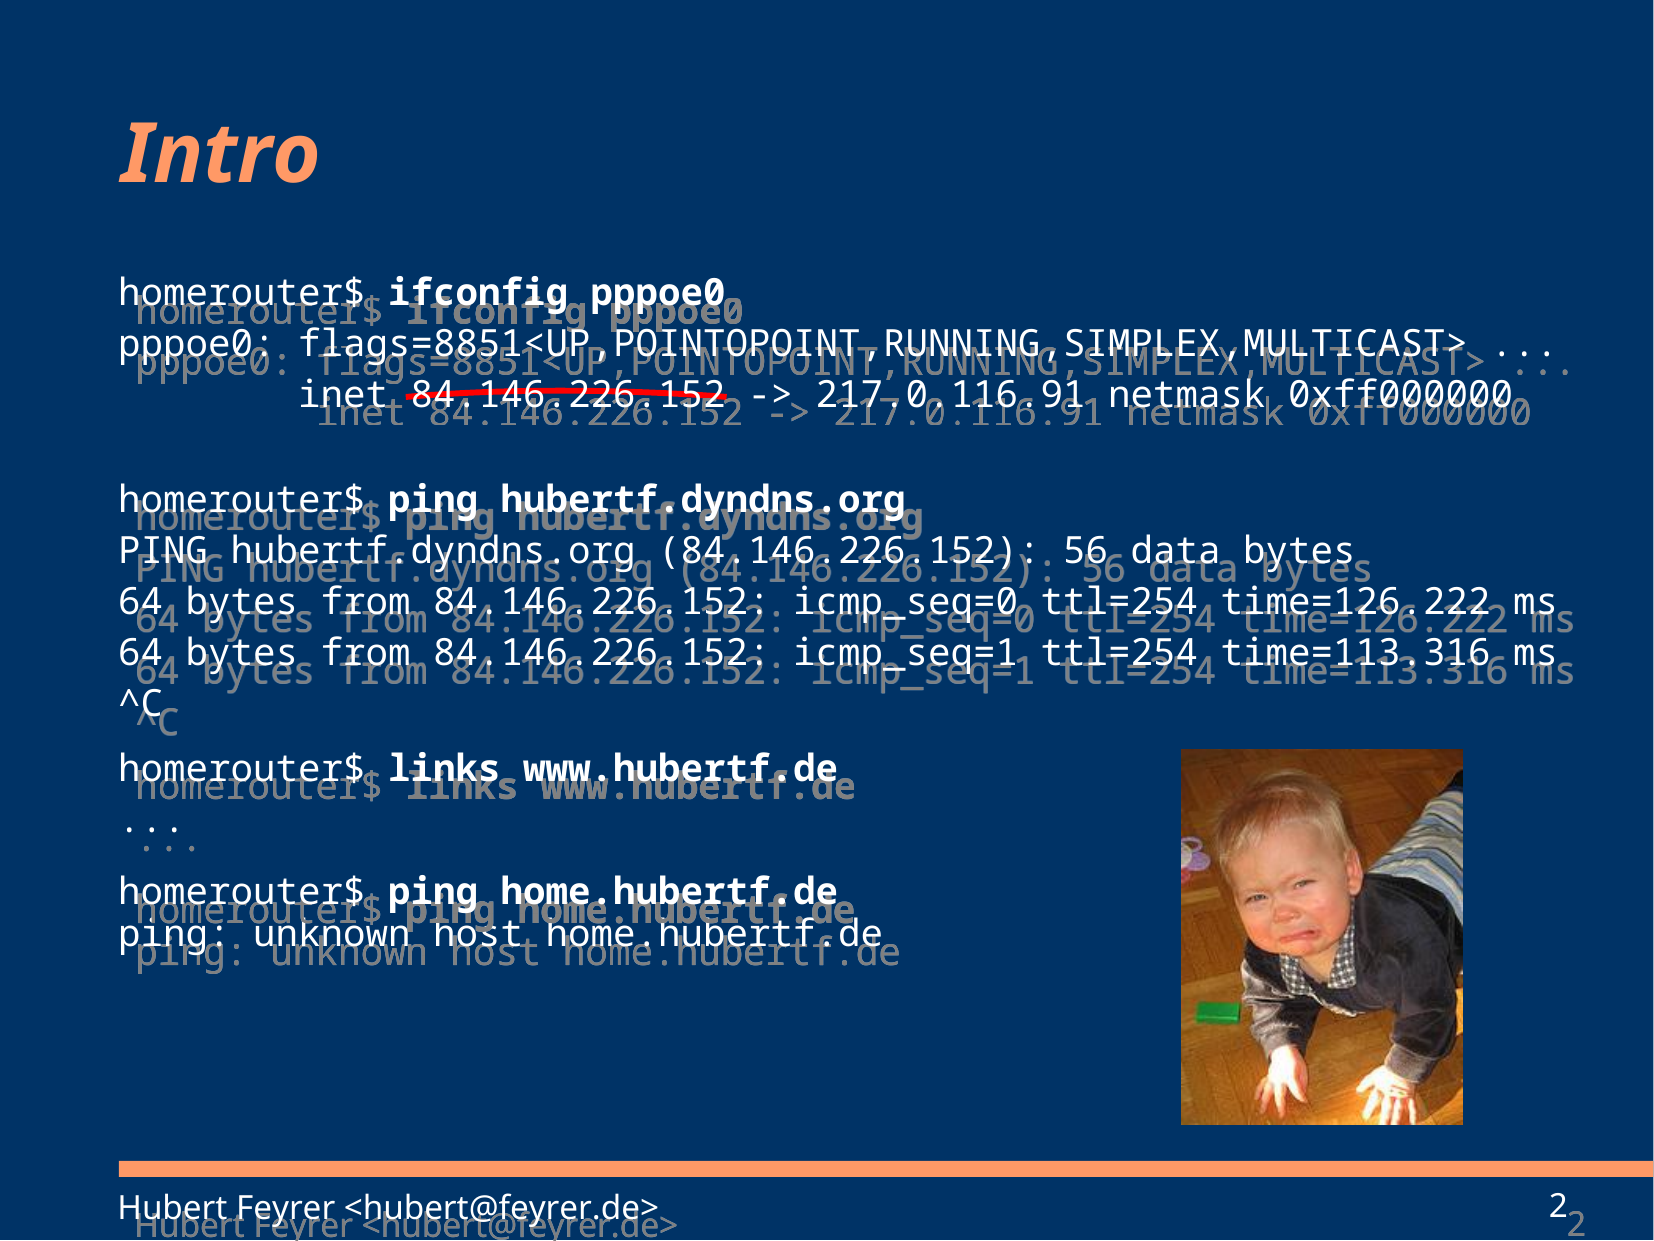

# Intro
homerouter$ ifconfig pppoe0
pppoe0: flags=8851<UP,POINTOPOINT,RUNNING,SIMPLEX,MULTICAST> ...
 inet 84.146.226.152 -> 217.0.116.91 netmask 0xff000000
homerouter$ ping hubertf.dyndns.org
PING hubertf.dyndns.org (84.146.226.152): 56 data bytes
64 bytes from 84.146.226.152: icmp_seq=0 ttl=254 time=126.222 ms
64 bytes from 84.146.226.152: icmp_seq=1 ttl=254 time=113.316 ms
^C
homerouter$ links www.hubertf.de
...
homerouter$ ping home.hubertf.de
ping: unknown host home.hubertf.de